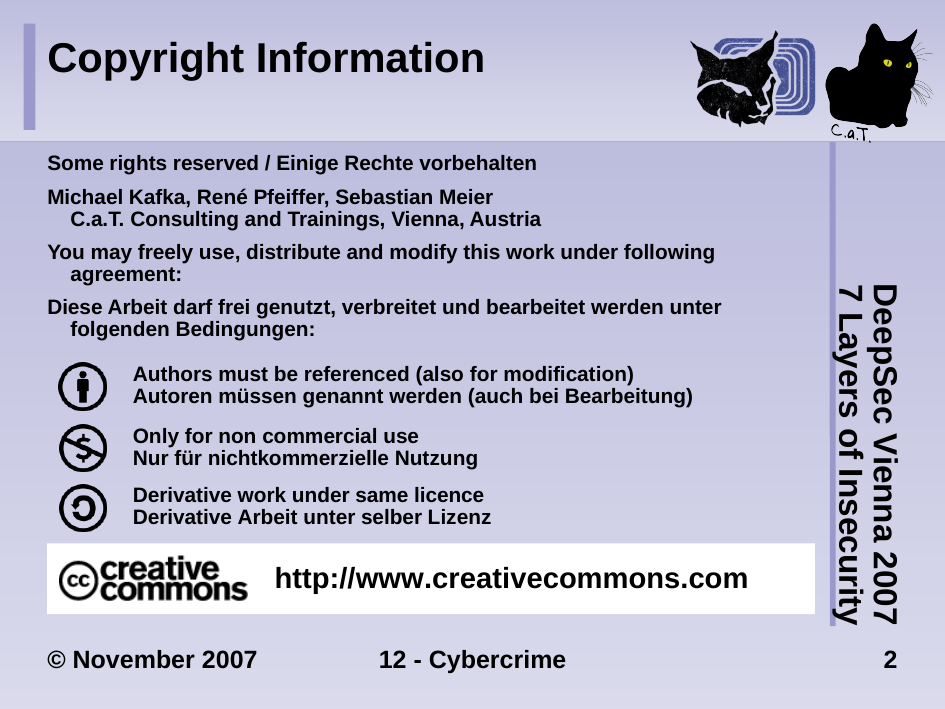

# Copyright Information
Some rights reserved / Einige Rechte vorbehalten
Michael Kafka, René Pfeiffer, Sebastian Meier
C.a.T. Consulting and Trainings, Vienna, Austria
You may freely use, distribute and modify this work under following agreement:
Diese Arbeit darf frei genutzt, verbreitet und bearbeitet werden unter folgenden Bedingungen:
Authors must be referenced (also for modification)
Autoren müssen genannt werden (auch bei Bearbeitung)
Only for non commercial use
Nur für nichtkommerzielle Nutzung
Derivative work under same licence
Derivative Arbeit unter selber Lizenz
http://www.creativecommons.com
© November 2007
12 - Cybercrime
2